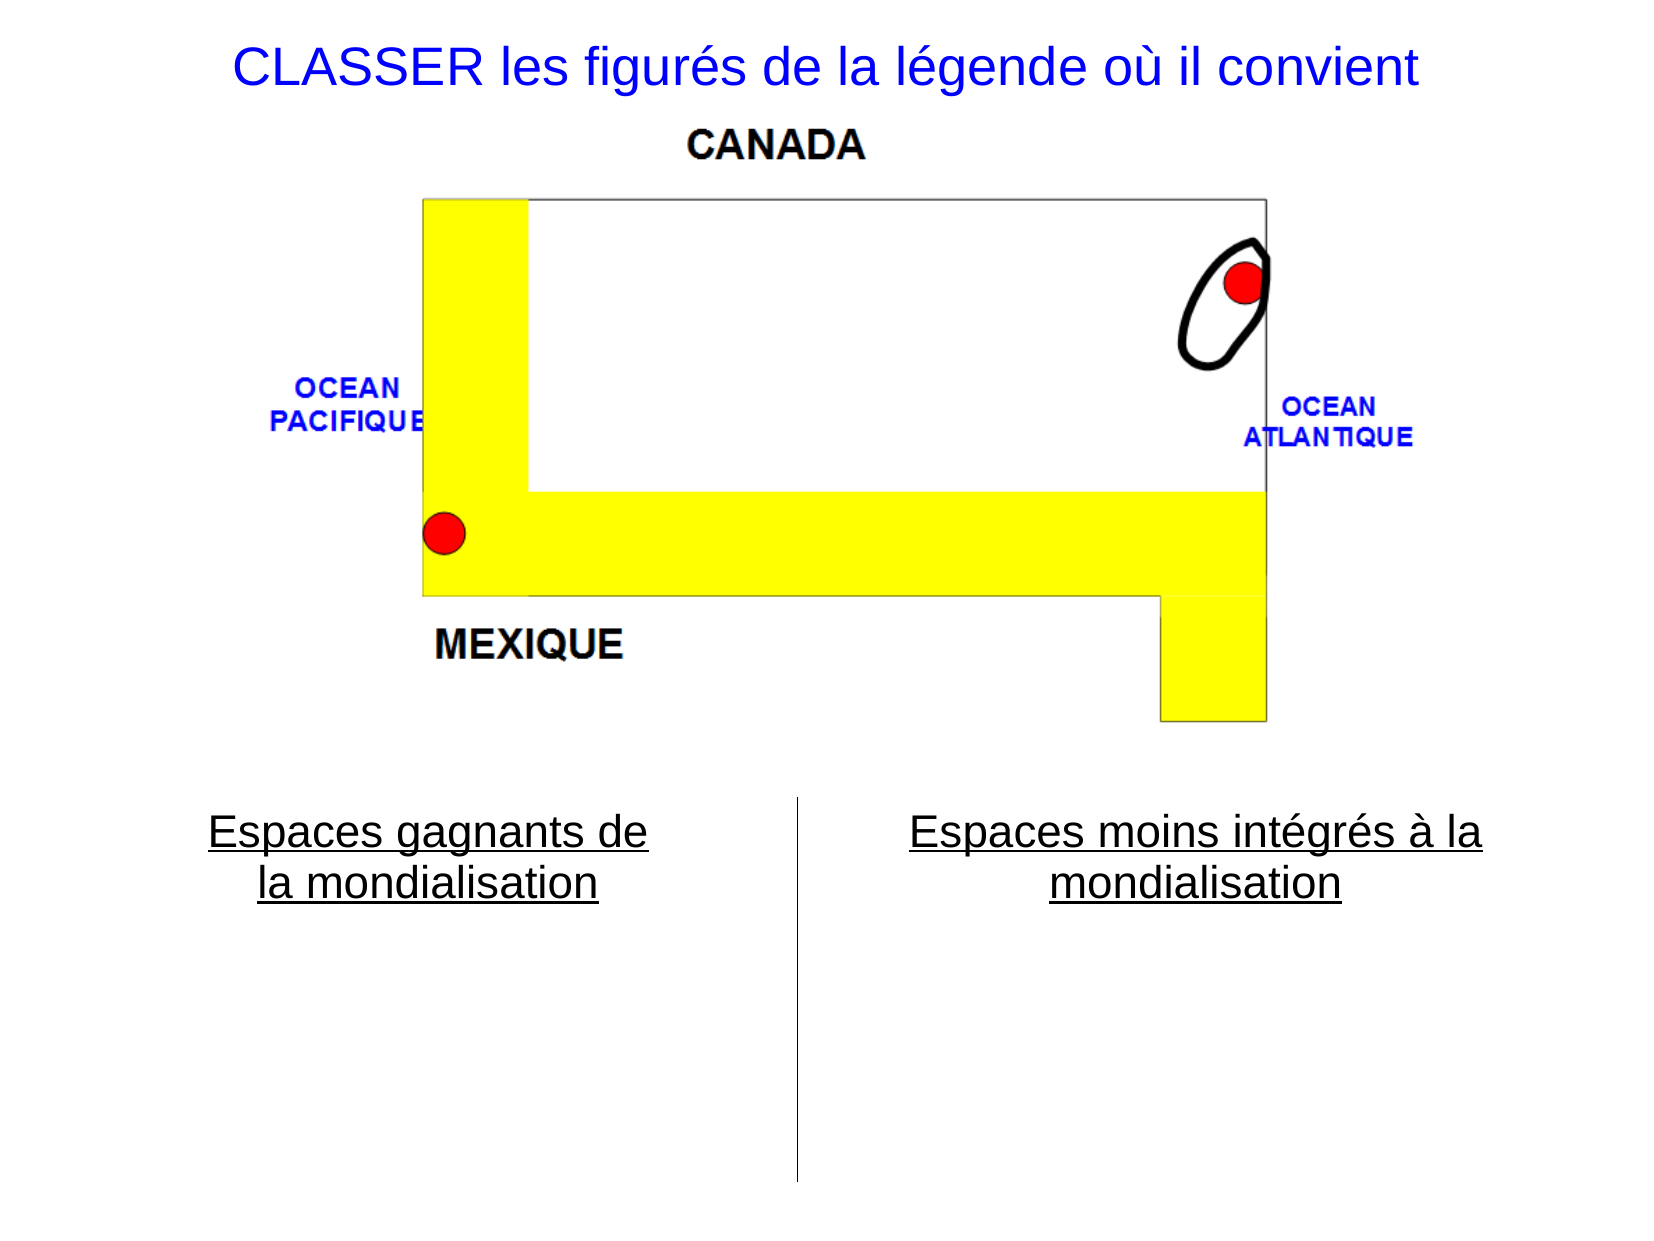

CLASSER les figurés de la légende où il convient
Espaces gagnants de la mondialisation
Espaces moins intégrés à la mondialisation